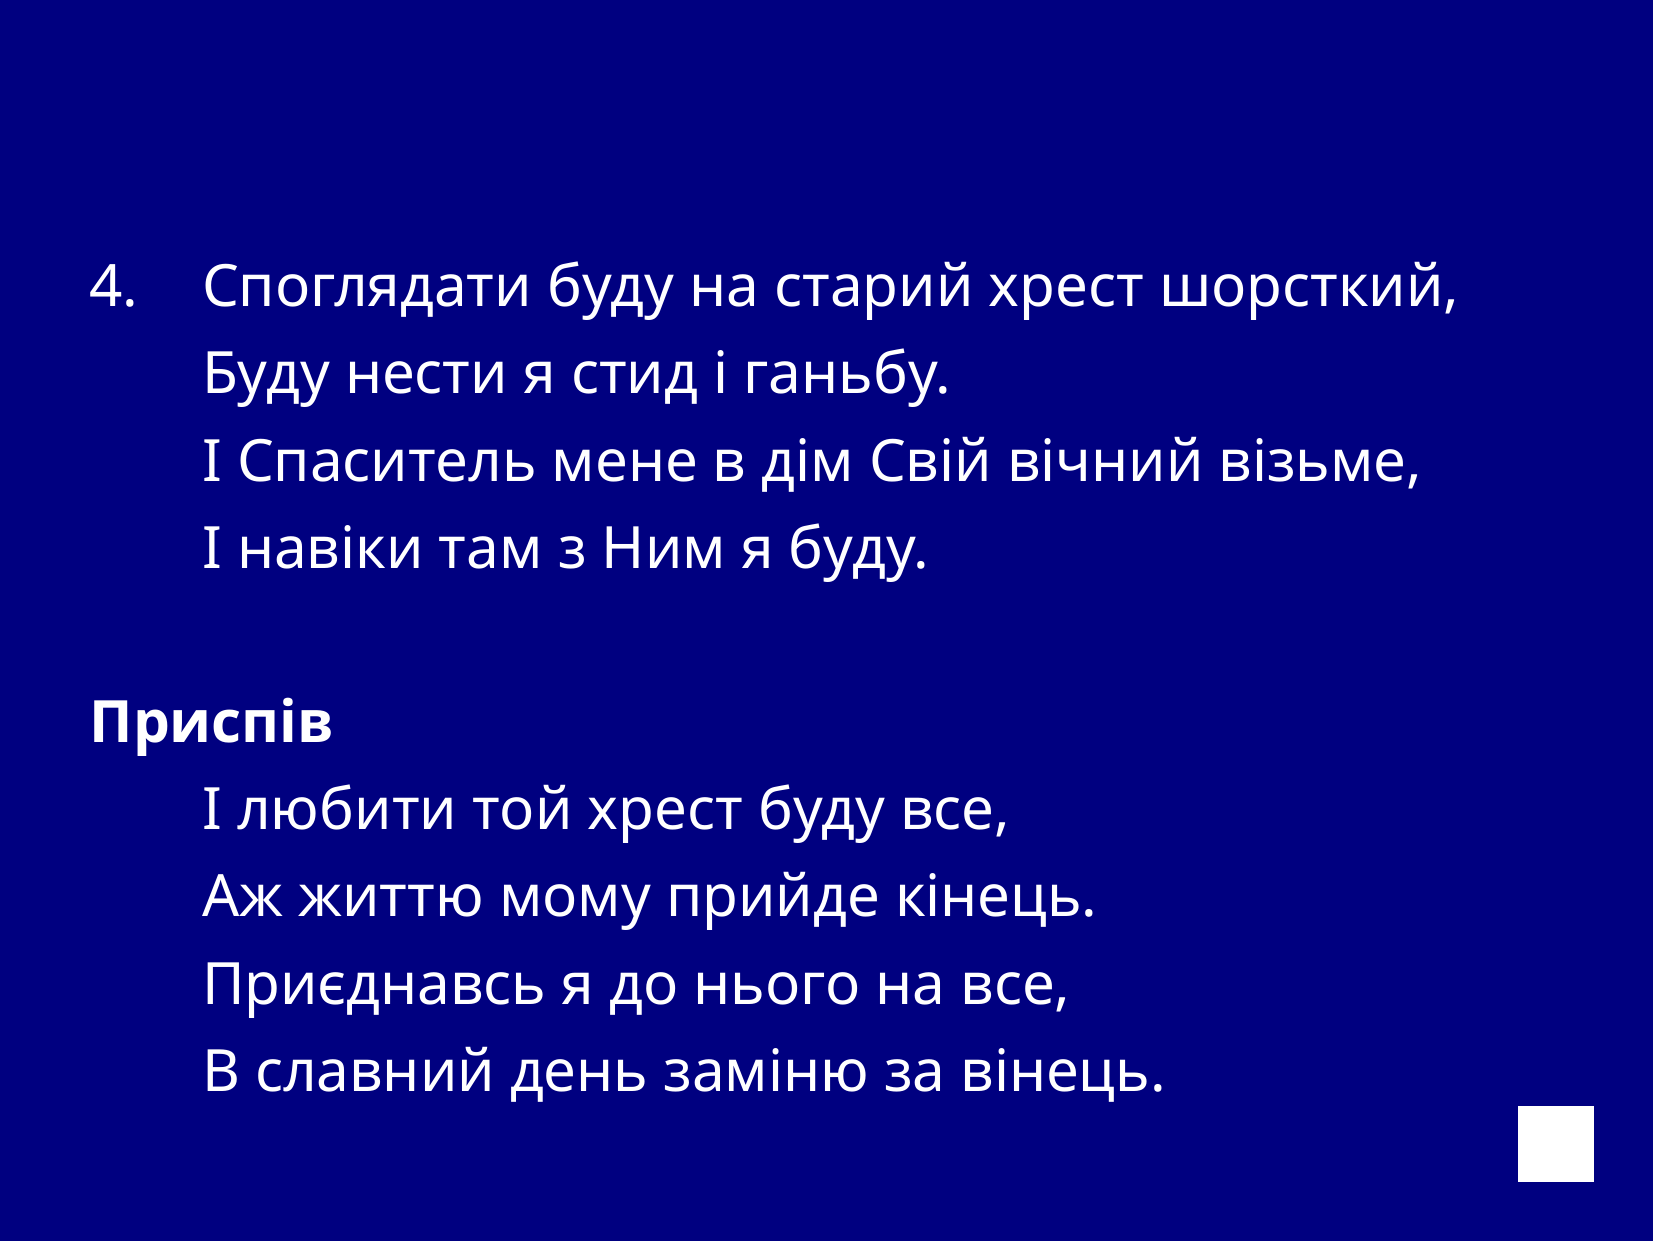

4.	Споглядати буду на старий хрест шорсткий,
	Буду нести я стид і ганьбу.
	І Спаситель мене в дім Свій вічний візьме,
	І навіки там з Ним я буду.
Приспів
	І любити той хрест буду все,
	Аж життю мому прийде кінець.
	Приєднавсь я до нього на все,
	В славний день заміню за вінець.